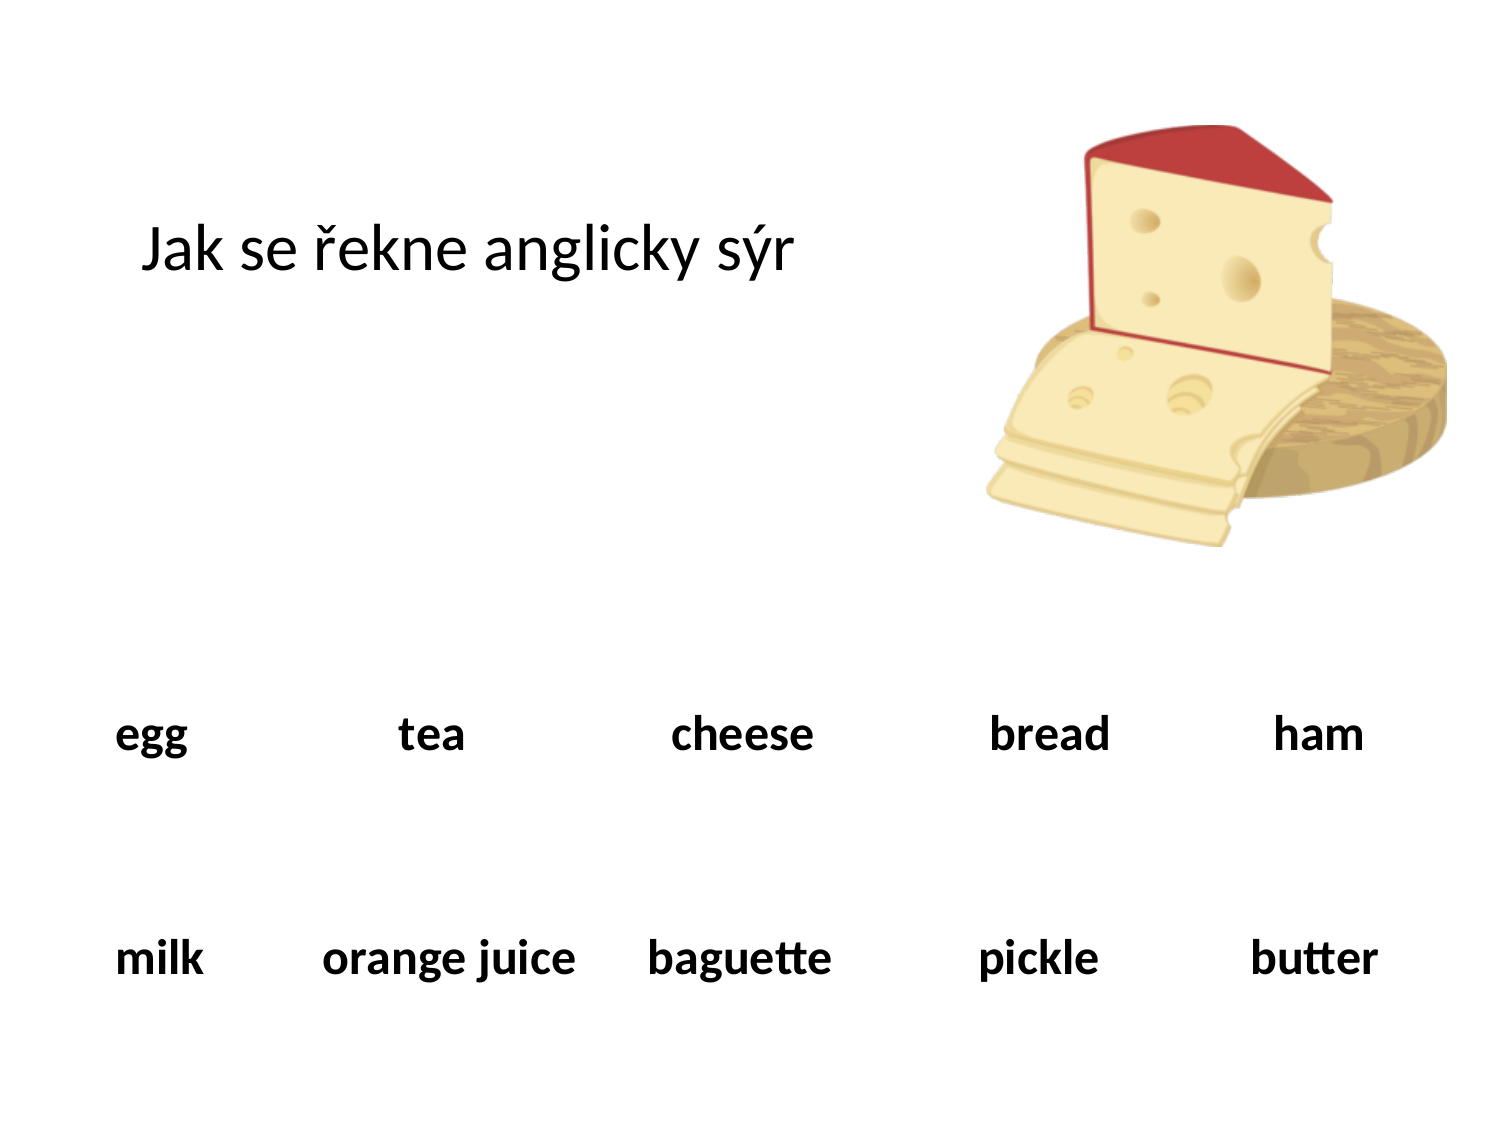

Jak se řekne anglicky sýr
| | | | | |
| --- | --- | --- | --- | --- |
| | | | | |
egg
tea
cheese
bread
ham
milk
orange juice
baguette
pickle
butter